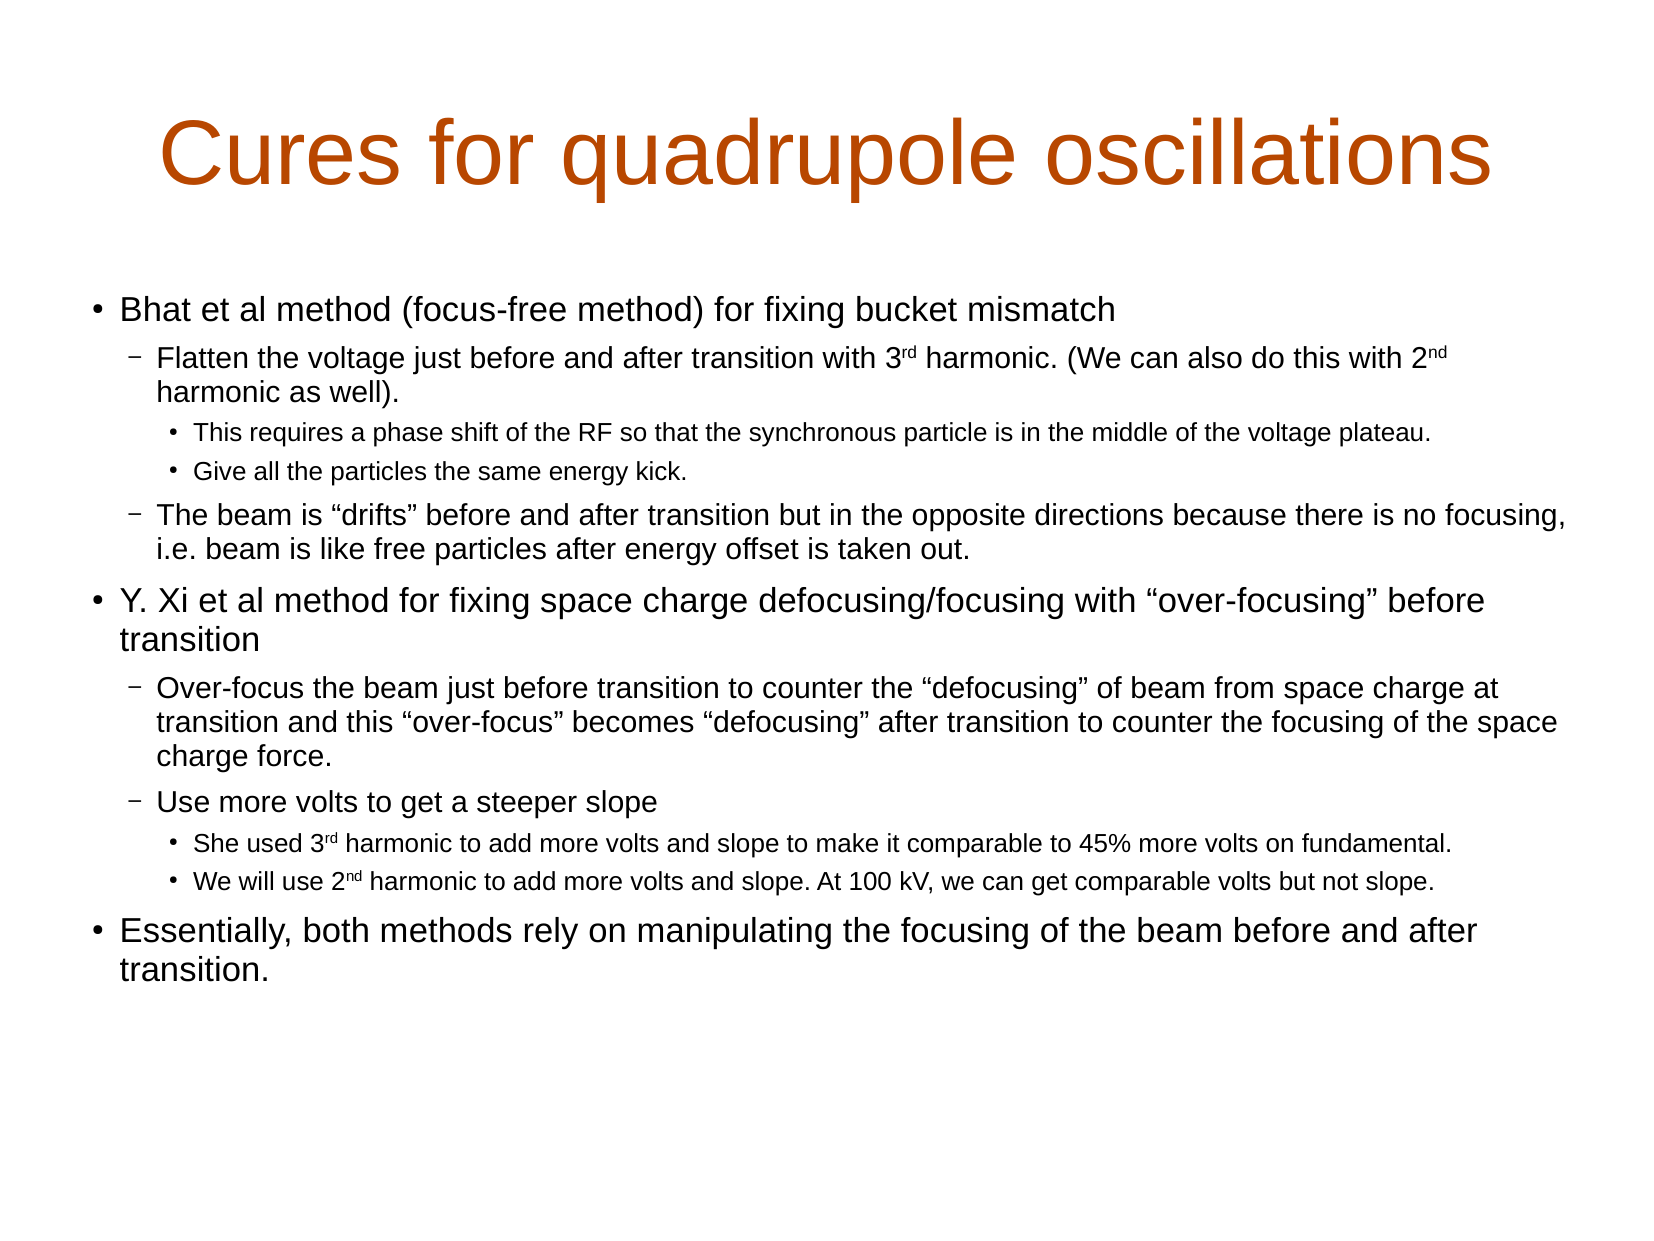

# Cures for quadrupole oscillations
Bhat et al method (focus-free method) for fixing bucket mismatch
Flatten the voltage just before and after transition with 3rd harmonic. (We can also do this with 2nd harmonic as well).
This requires a phase shift of the RF so that the synchronous particle is in the middle of the voltage plateau.
Give all the particles the same energy kick.
The beam is “drifts” before and after transition but in the opposite directions because there is no focusing, i.e. beam is like free particles after energy offset is taken out.
Y. Xi et al method for fixing space charge defocusing/focusing with “over-focusing” before transition
Over-focus the beam just before transition to counter the “defocusing” of beam from space charge at transition and this “over-focus” becomes “defocusing” after transition to counter the focusing of the space charge force.
Use more volts to get a steeper slope
She used 3rd harmonic to add more volts and slope to make it comparable to 45% more volts on fundamental.
We will use 2nd harmonic to add more volts and slope. At 100 kV, we can get comparable volts but not slope.
Essentially, both methods rely on manipulating the focusing of the beam before and after transition.